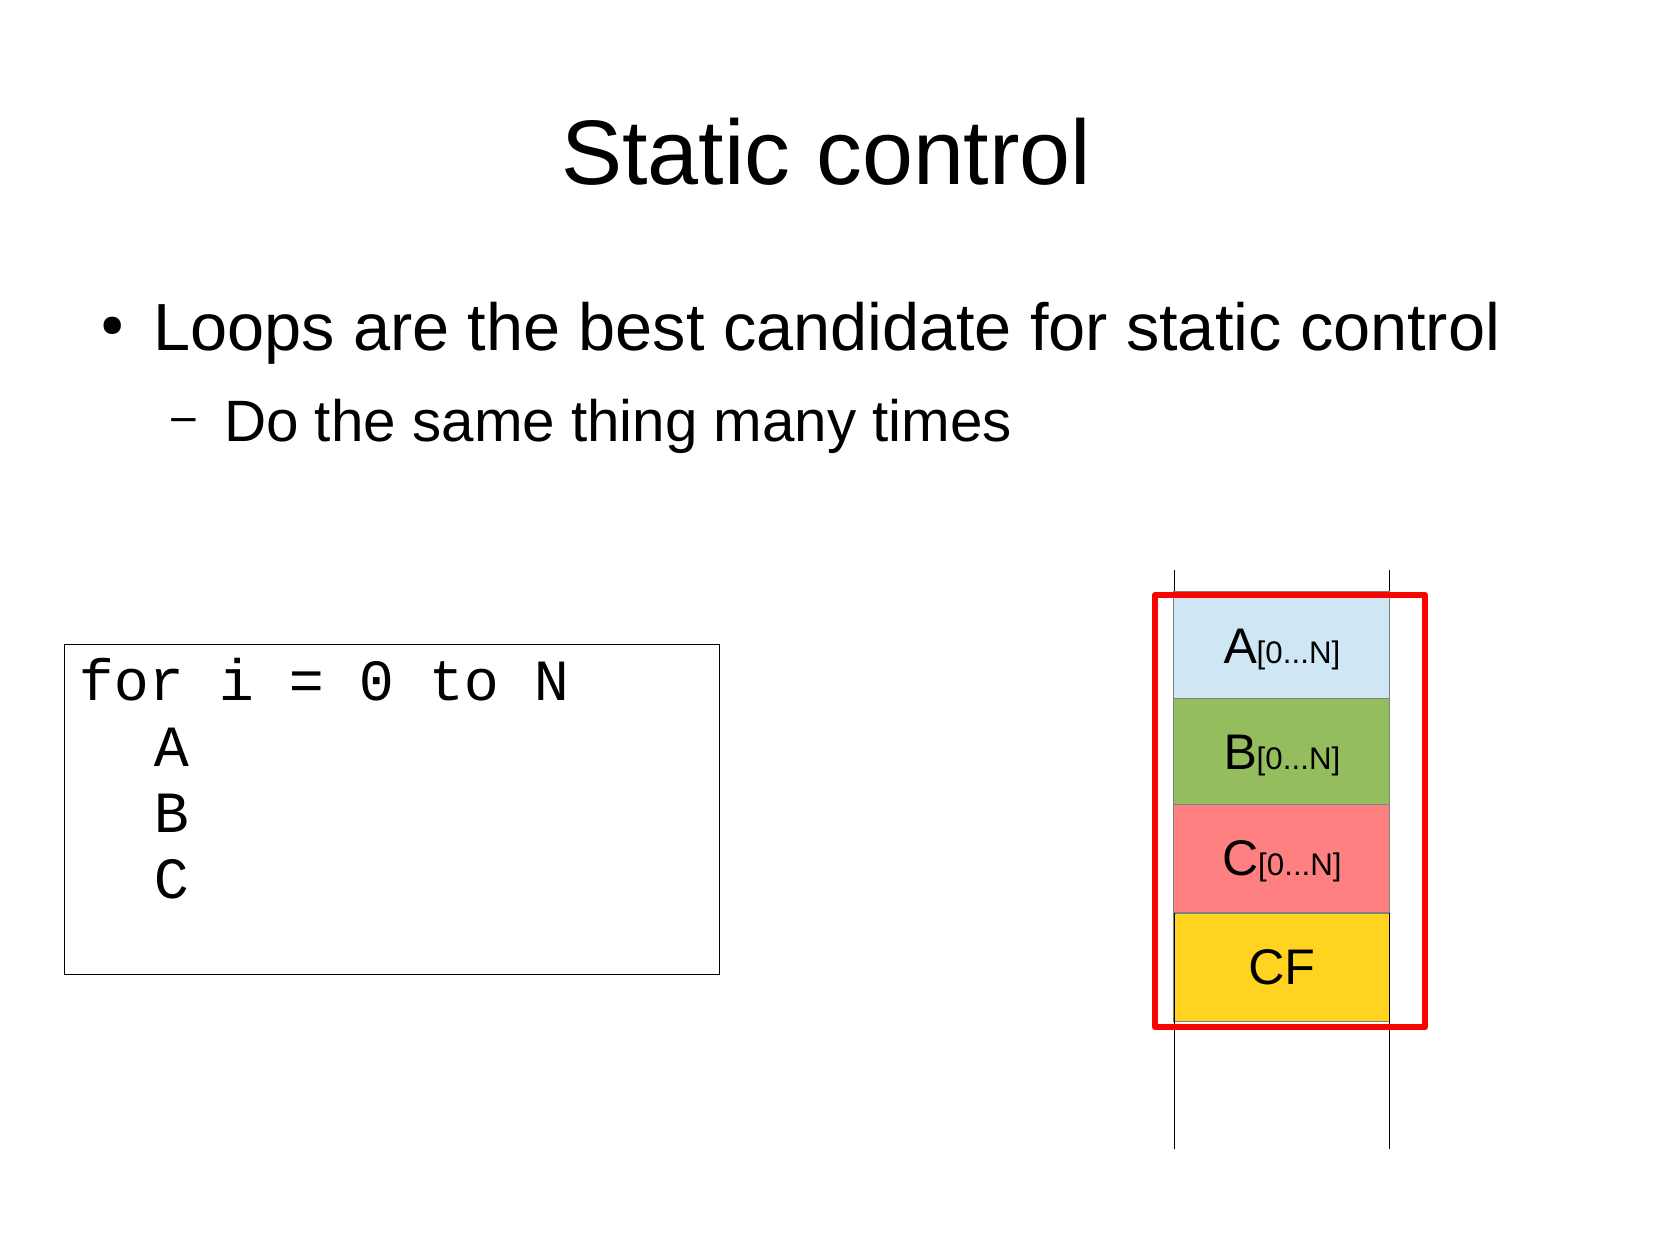

# Static control
Loops are the best candidate for static control
Do the same thing many times
A[0...N]
for i = 0 to N
	A
	B
	C
B[0...N]
C[0...N]
CF